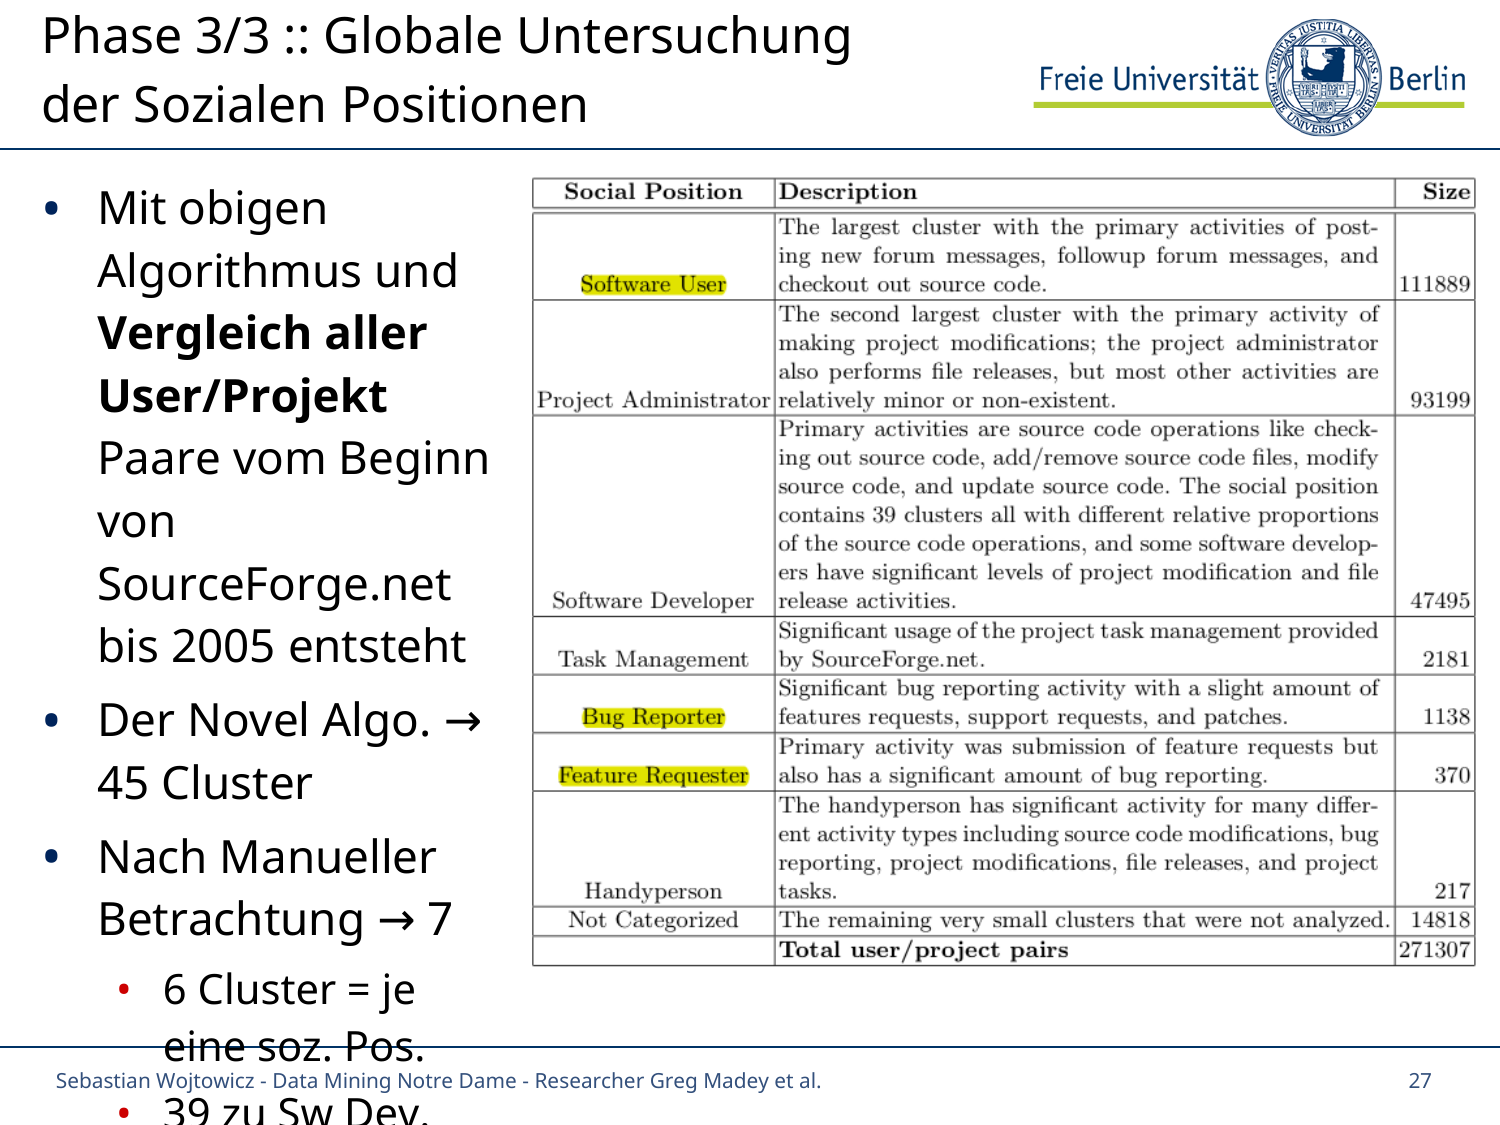

# Phase 3/3 :: Globale Untersuchung der Sozialen Positionen
Mit obigen Algorithmus und Vergleich aller User/Projekt Paare vom Beginn von SourceForge.net bis 2005 entsteht
Der Novel Algo. → 45 Cluster
Nach Manueller Betrachtung → 7
6 Cluster = je eine soz. Pos.
39 zu Sw Dev.
Sebastian Wojtowicz - Data Mining Notre Dame - Researcher Greg Madey et al.
27